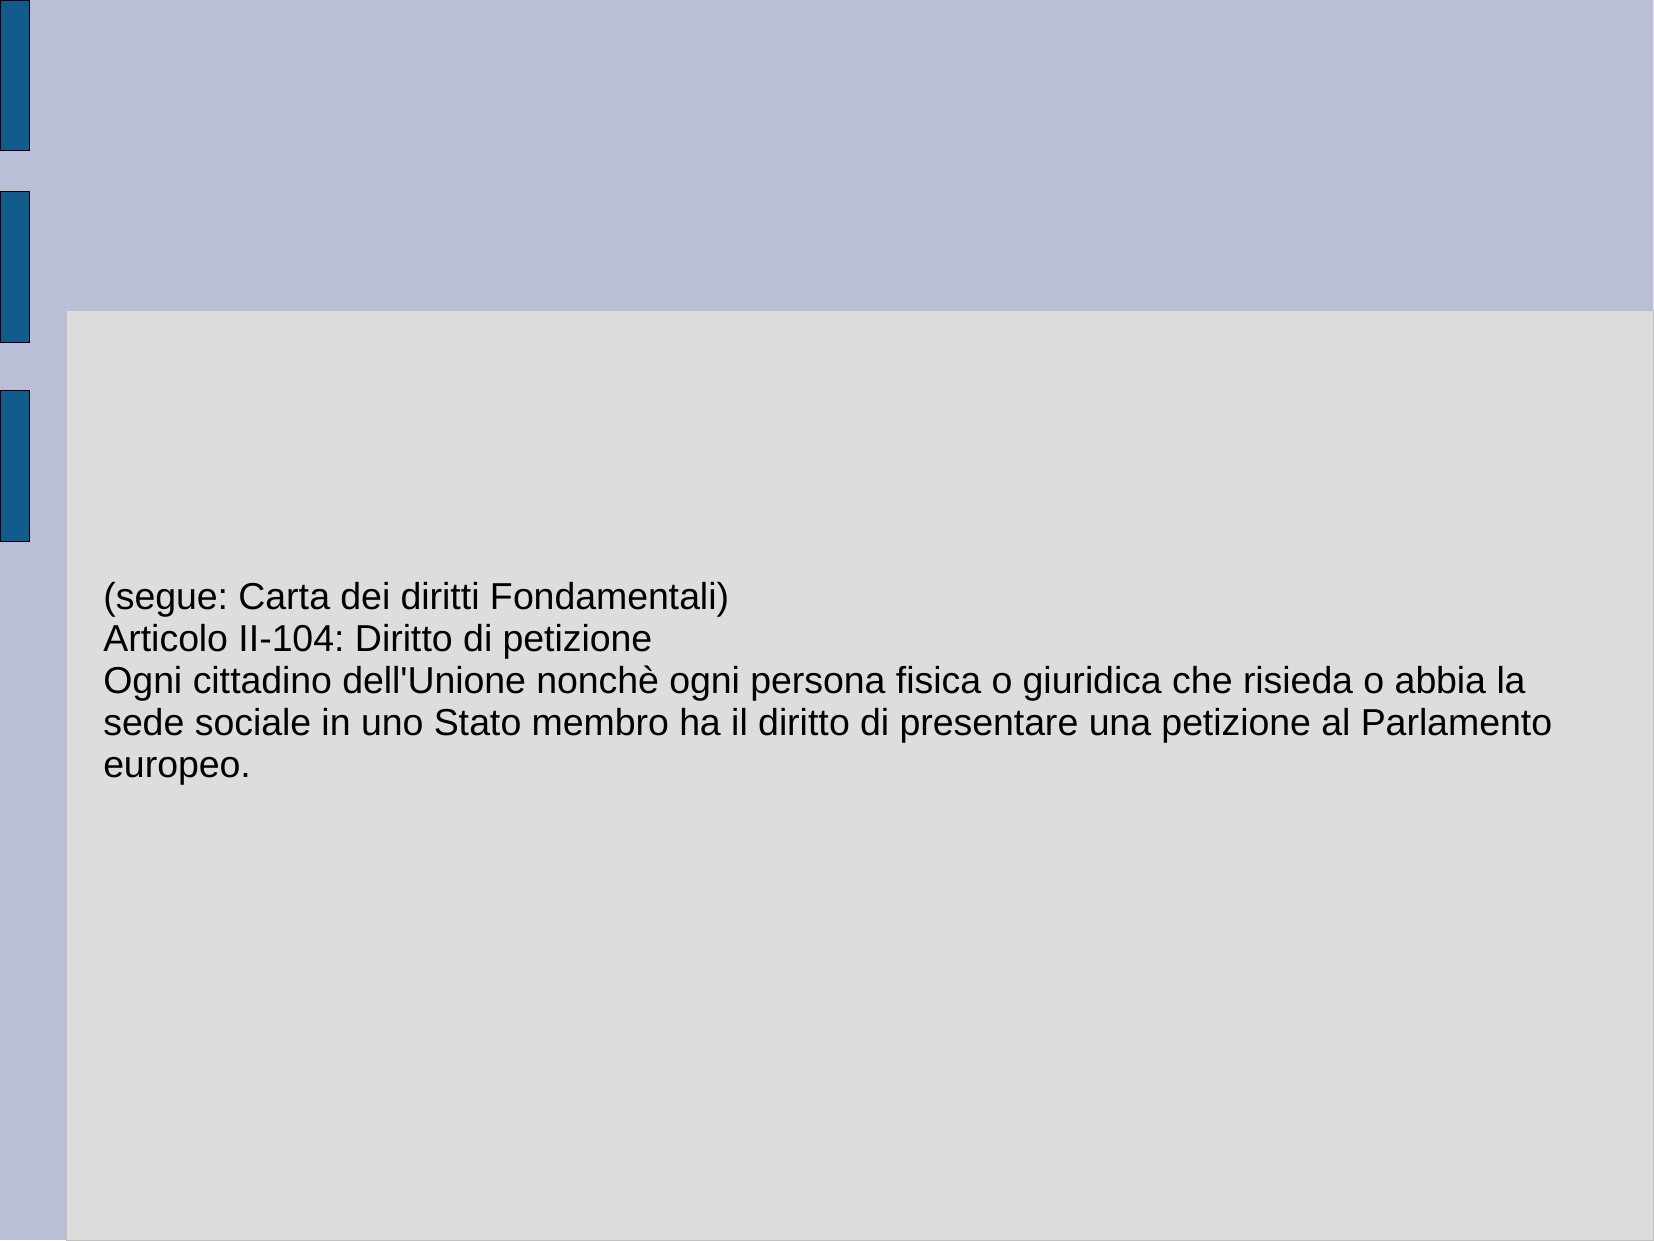

(segue: Carta dei diritti Fondamentali)
Articolo II-104: Diritto di petizione
Ogni cittadino dell'Unione nonchè ogni persona fisica o giuridica che risieda o abbia la sede sociale in uno Stato membro ha il diritto di presentare una petizione al Parlamento europeo.